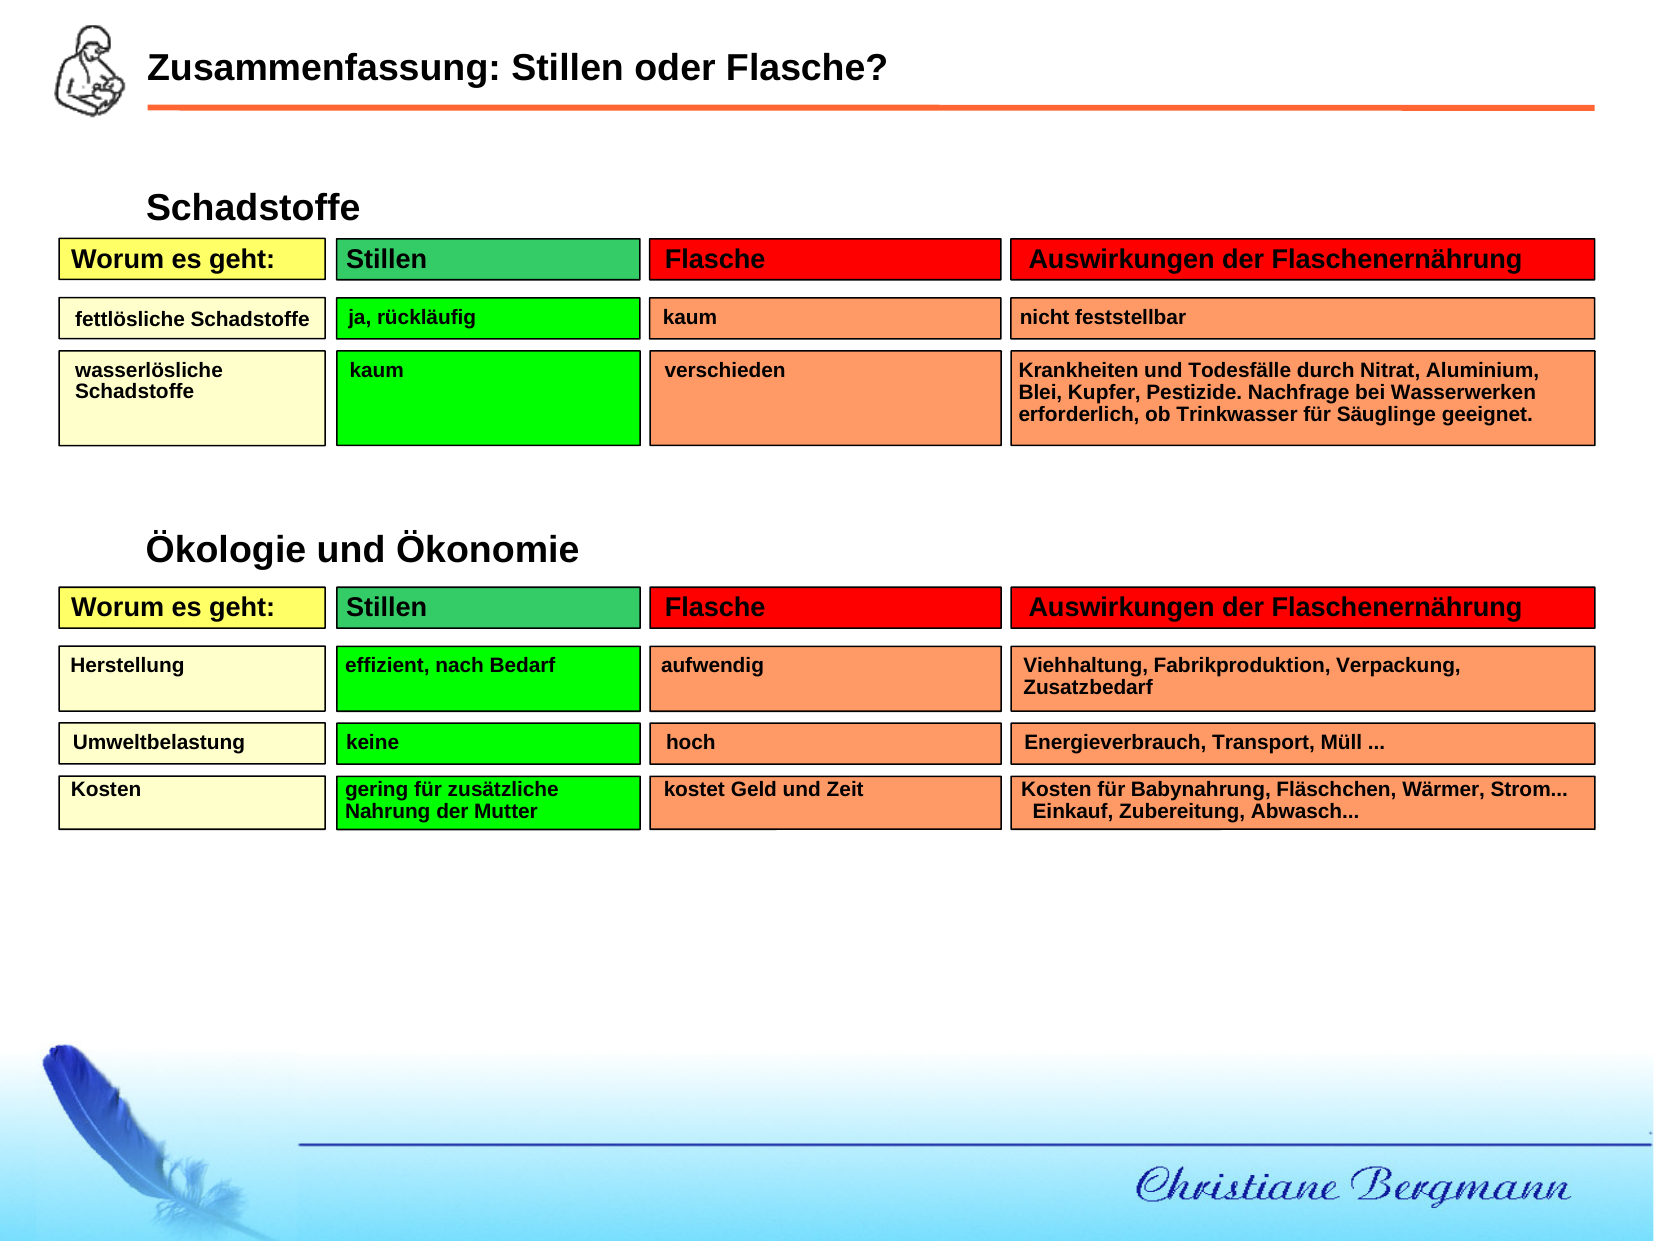

Zusammenfassung: Stillen oder Flasche?
Schadstoffe
 Worum es geht: 	 Stillen 	 	 Flasche 		 Auswirkungen der Flaschenernährung
ja, rückläufig
kaum
nicht feststellbar
fettlösliche Schadstoffe
wasserlösliche
Schadstoffe
kaum
verschieden
Krankheiten und Todesfälle durch Nitrat, Aluminium,
Blei, Kupfer, Pestizide. Nachfrage bei Wasserwerken
erforderlich, ob Trinkwasser für Säuglinge geeignet.
Ökologie und Ökonomie
 Worum es geht: 	 Stillen 	 	 Flasche 		 Auswirkungen der Flaschenernährung
Herstellung
effizient, nach Bedarf
aufwendig
Viehhaltung, Fabrikproduktion, Verpackung,
Zusatzbedarf
Umweltbelastung
keine
hoch
Energieverbrauch, Transport, Müll ...
Kosten für Babynahrung, Fläschchen, Wärmer, Strom... Einkauf, Zubereitung, Abwasch...
Kosten
gering für zusätzliche
Nahrung der Mutter
kostet Geld und Zeit